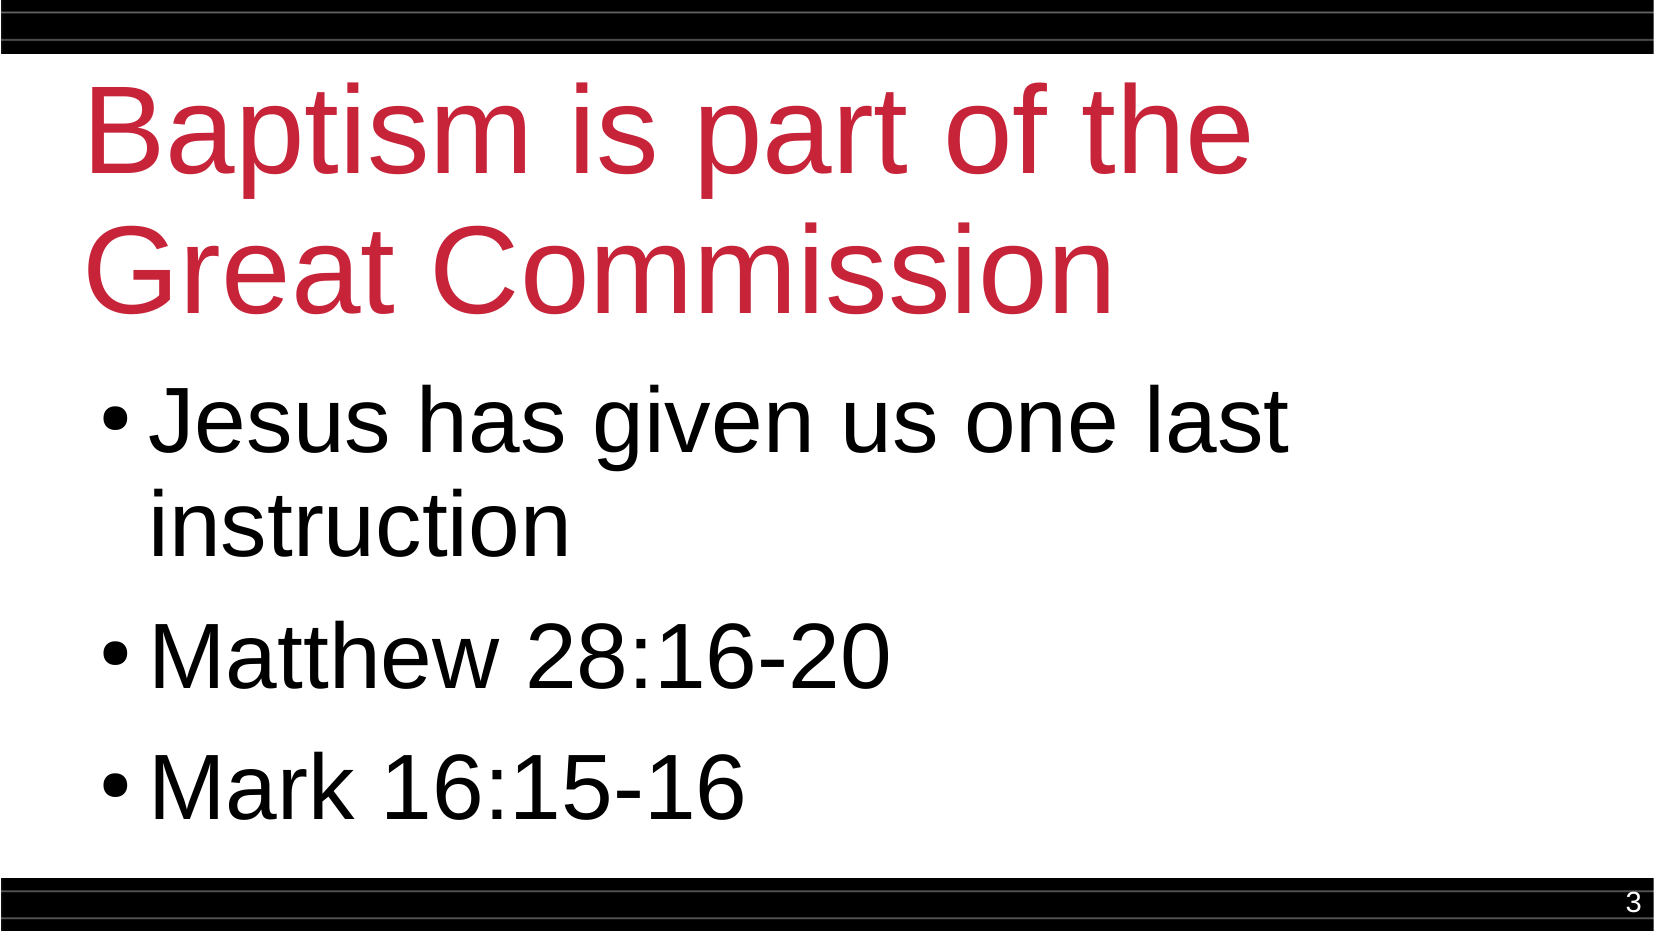

# Baptism is part of the Great Commission
Jesus has given us one last instruction
Matthew 28:16-20
Mark 16:15-16